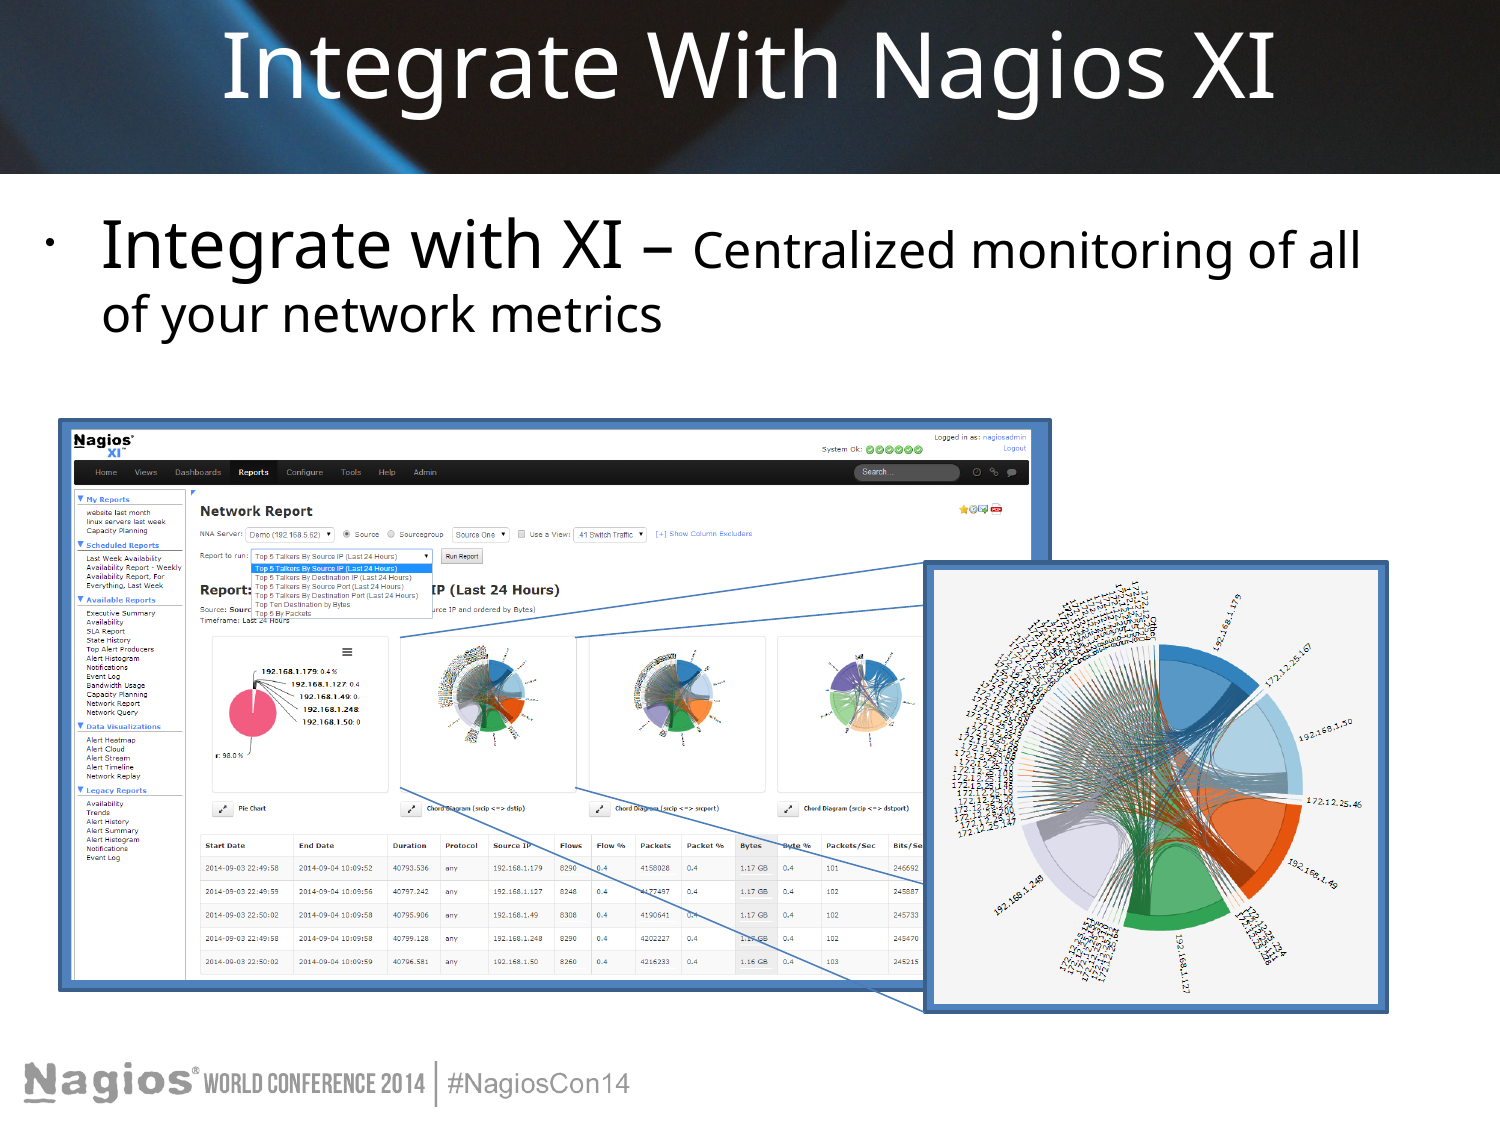

# Integrate With Nagios XI
Integrate with XI – Centralized monitoring of all of your network metrics